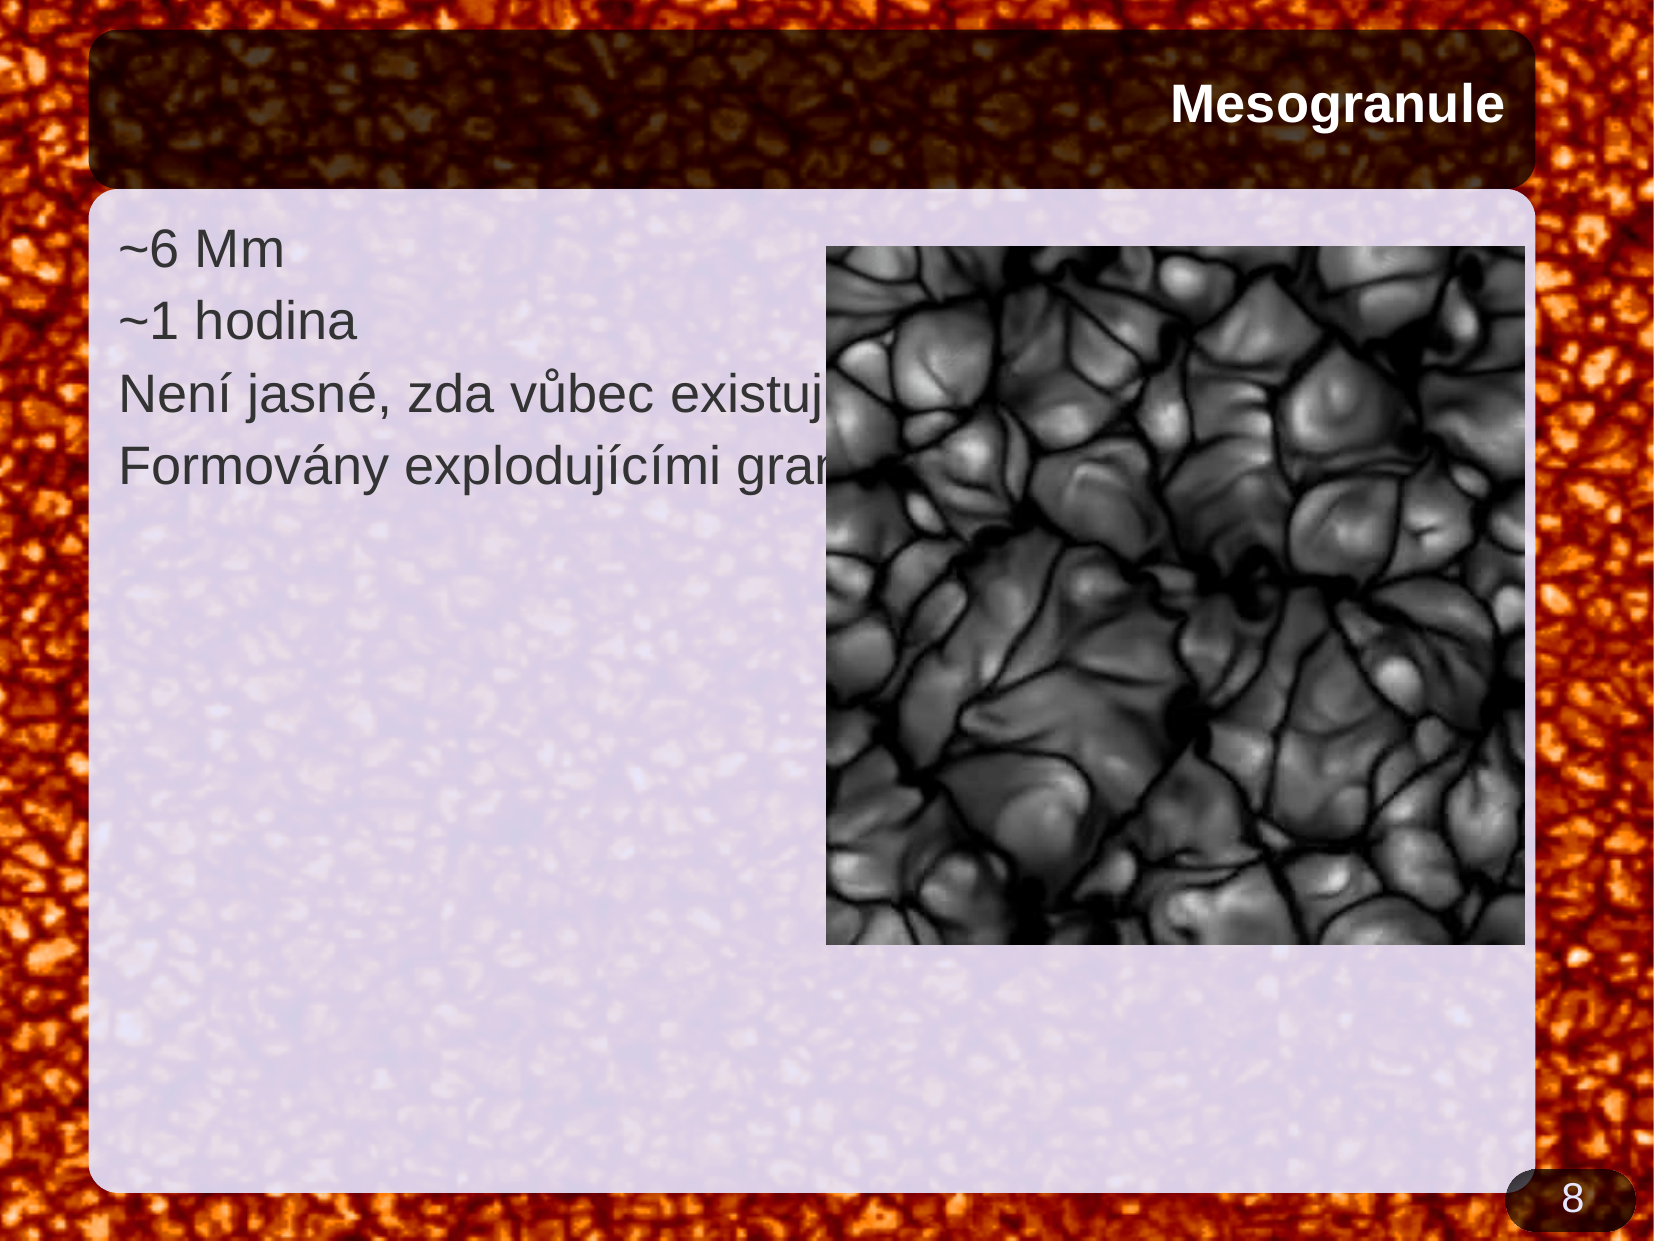

# Mesogranule
~6 Mm
~1 hodina
Není jasné, zda vůbec existují
Formovány explodujícími granulemi